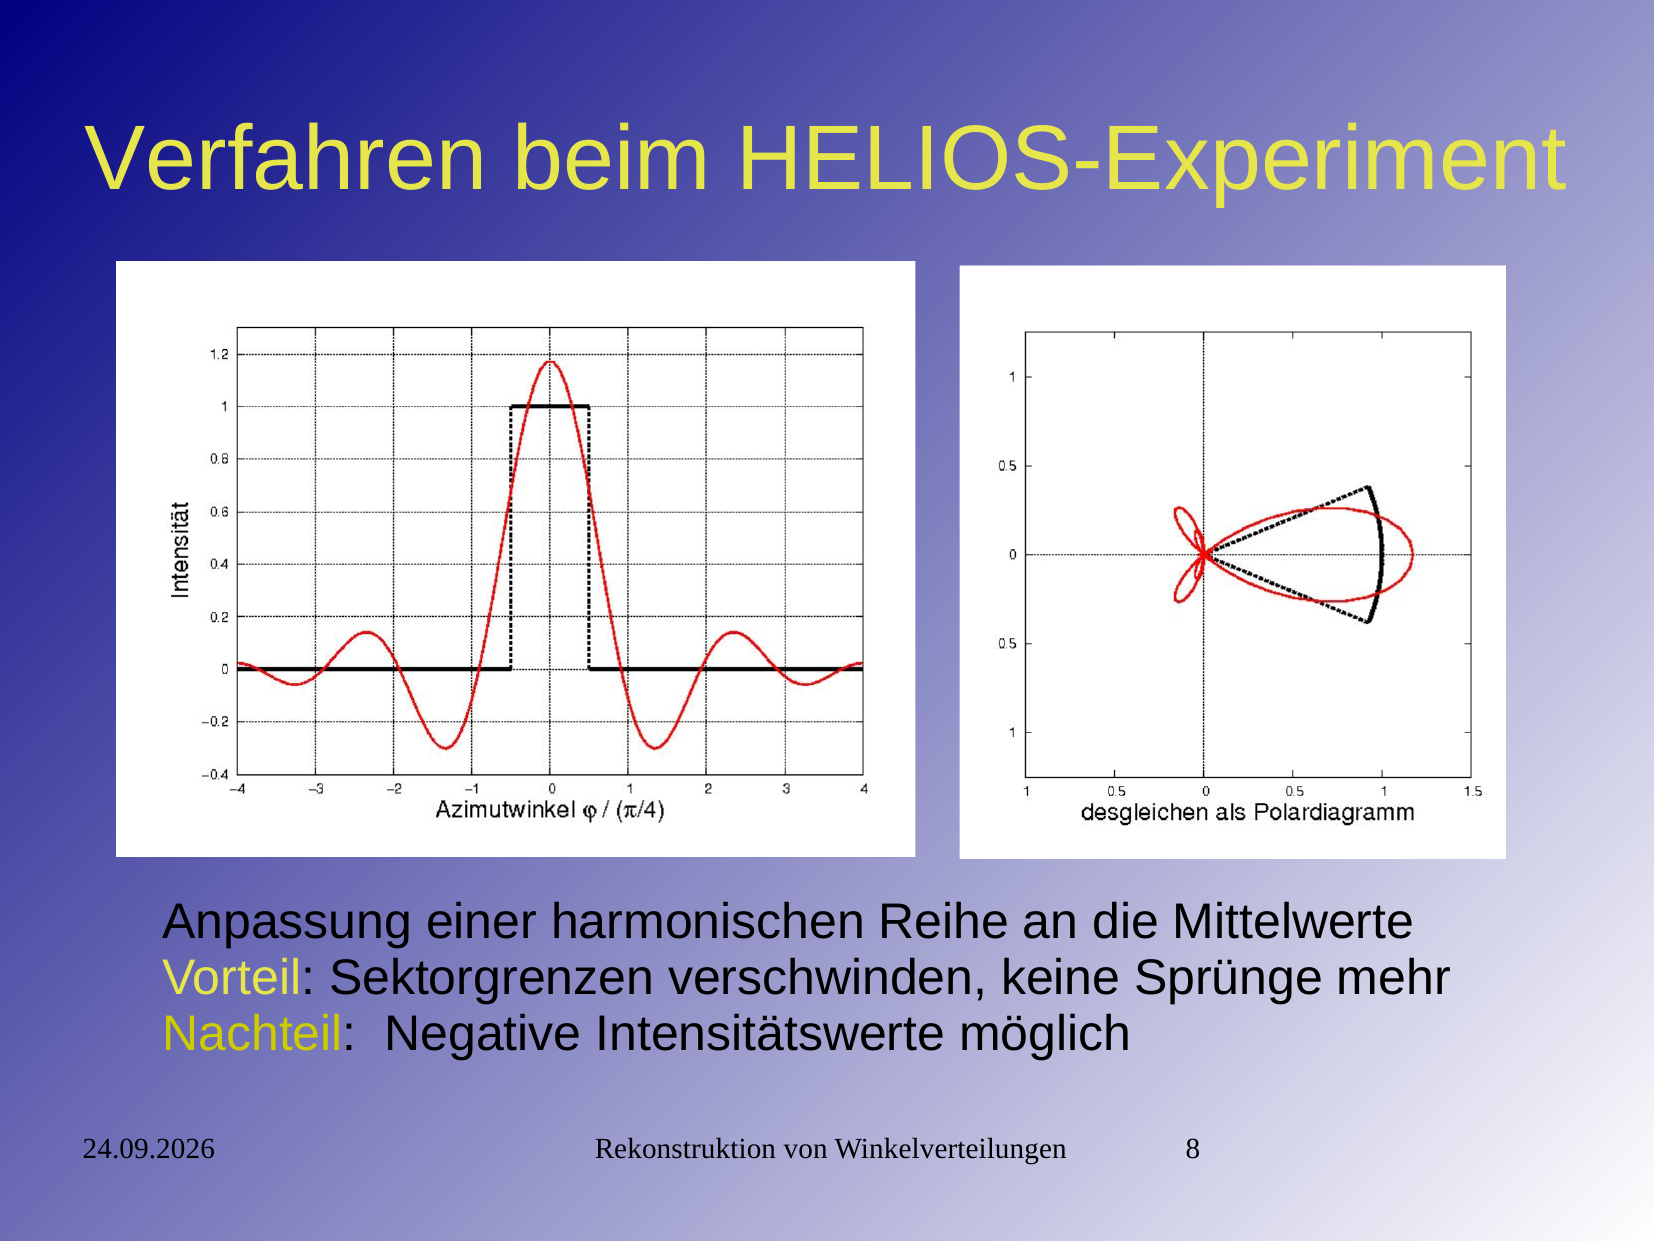

# Verfahren beim HELIOS-Experiment
Anpassung einer harmonischen Reihe an die Mittelwerte
Vorteil: Sektorgrenzen verschwinden, keine Sprünge mehr
Nachteil: Negative Intensitätswerte möglich
 Rekonstruktion von Winkelverteilungen